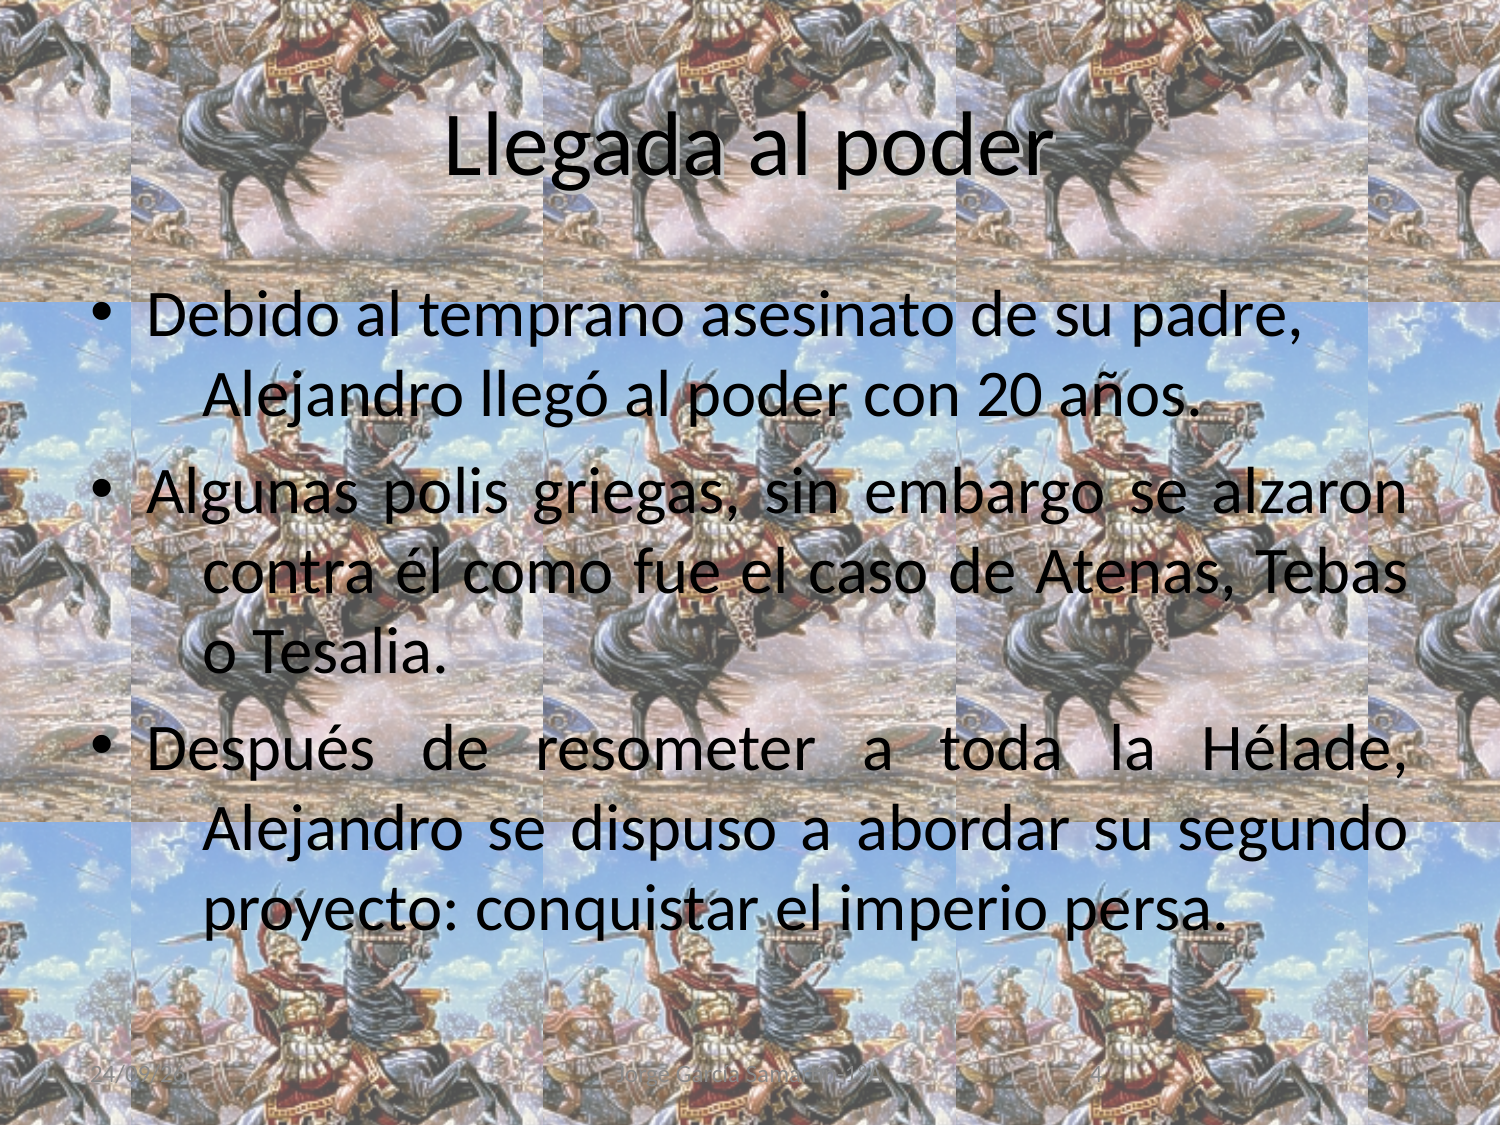

# Llegada al poder
Debido al temprano asesinato de su padre, Alejandro llegó al poder con 20 años.
Algunas polis griegas, sin embargo se alzaron contra él como fue el caso de Atenas, Tebas o Tesalia.
Después de resometer a toda la Hélade, Alejandro se dispuso a abordar su segundo proyecto: conquistar el imperio persa.
Jorge García Samartín-1ºA
4